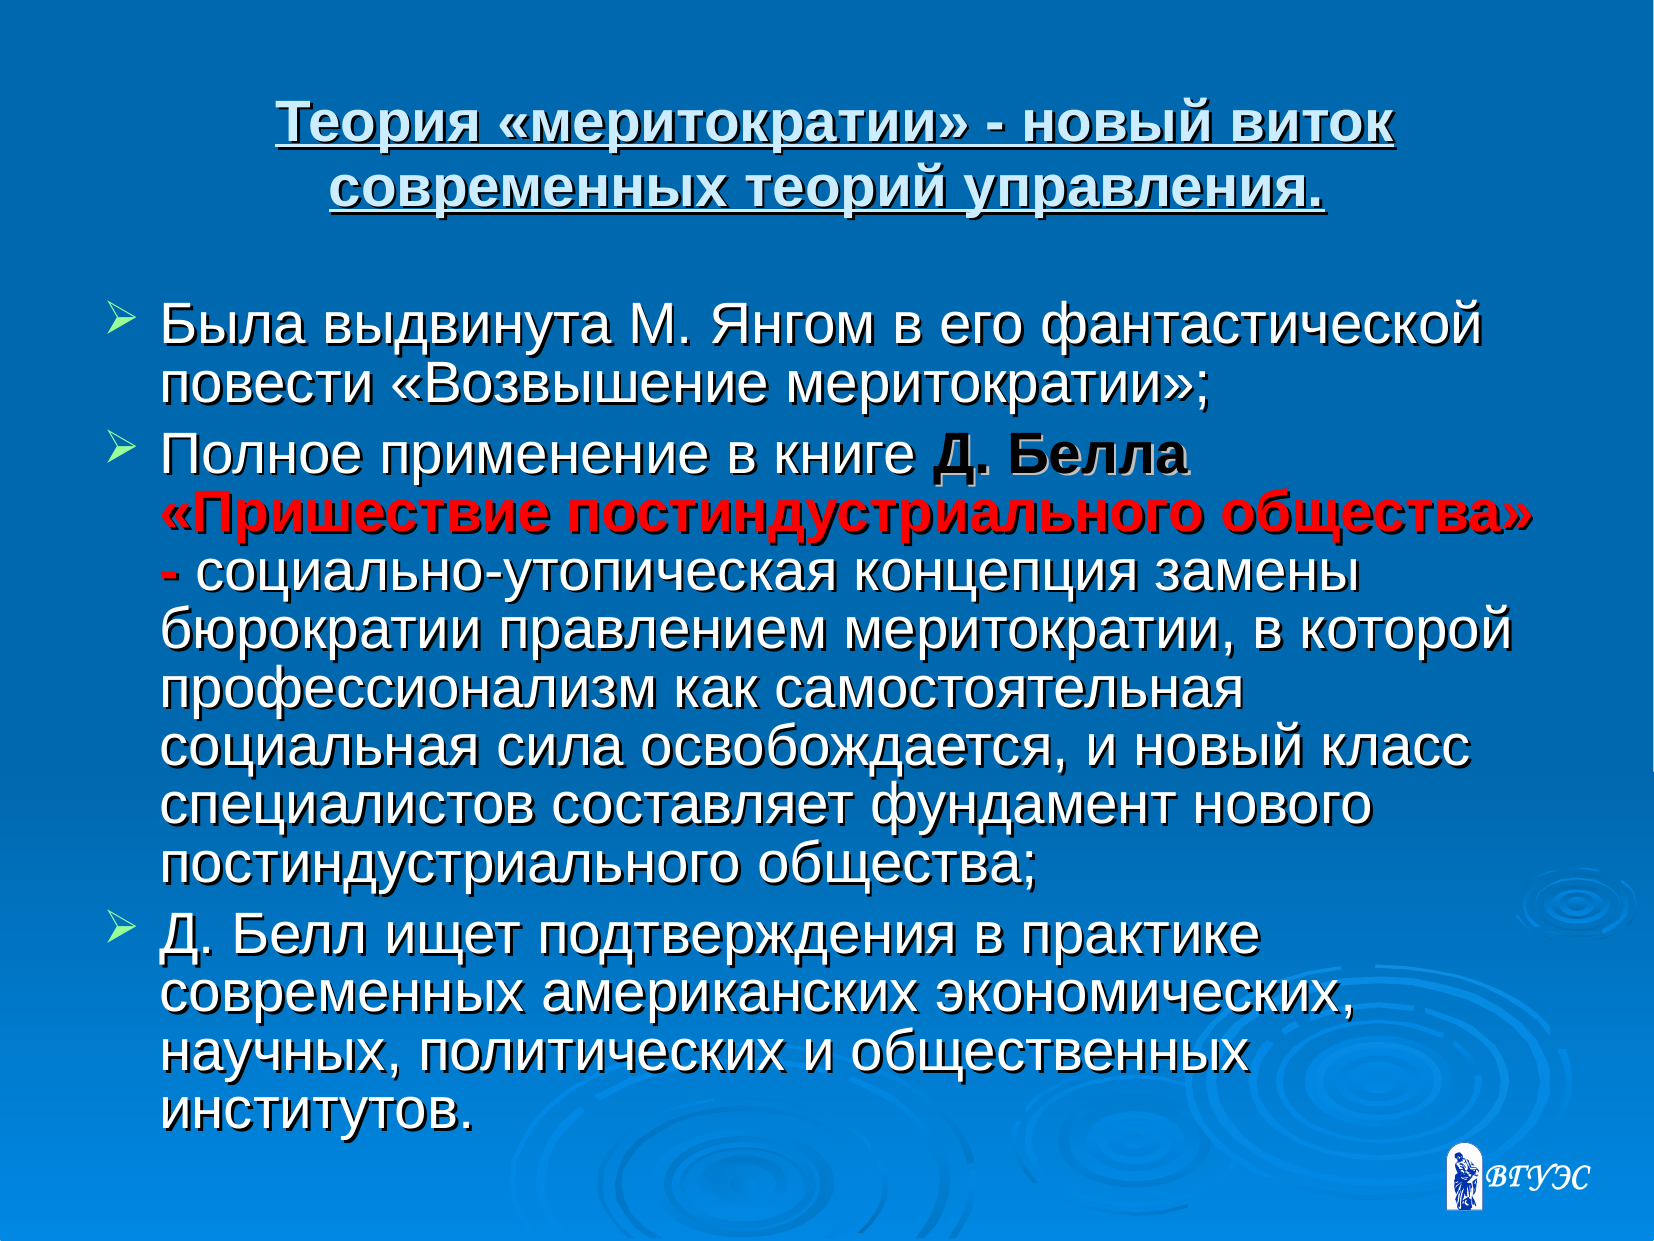

# Теория «меритократии» - новый виток современных теорий управления.
Была выдвинута М. Янгом в его фантастической повести «Возвышение меритократии»;
Полное применение в книге Д. Белла «Пришествие постиндустриального общества» - социально-утопическая концепция замены бюрократии правлением меритократии, в которой профессионализм как самостоятельная социальная сила освобождается, и новый класс специалистов составляет фундамент нового постиндустриального общества;
Д. Белл ищет подтверждения в практике современных американских экономических, научных, политических и общественных институтов.